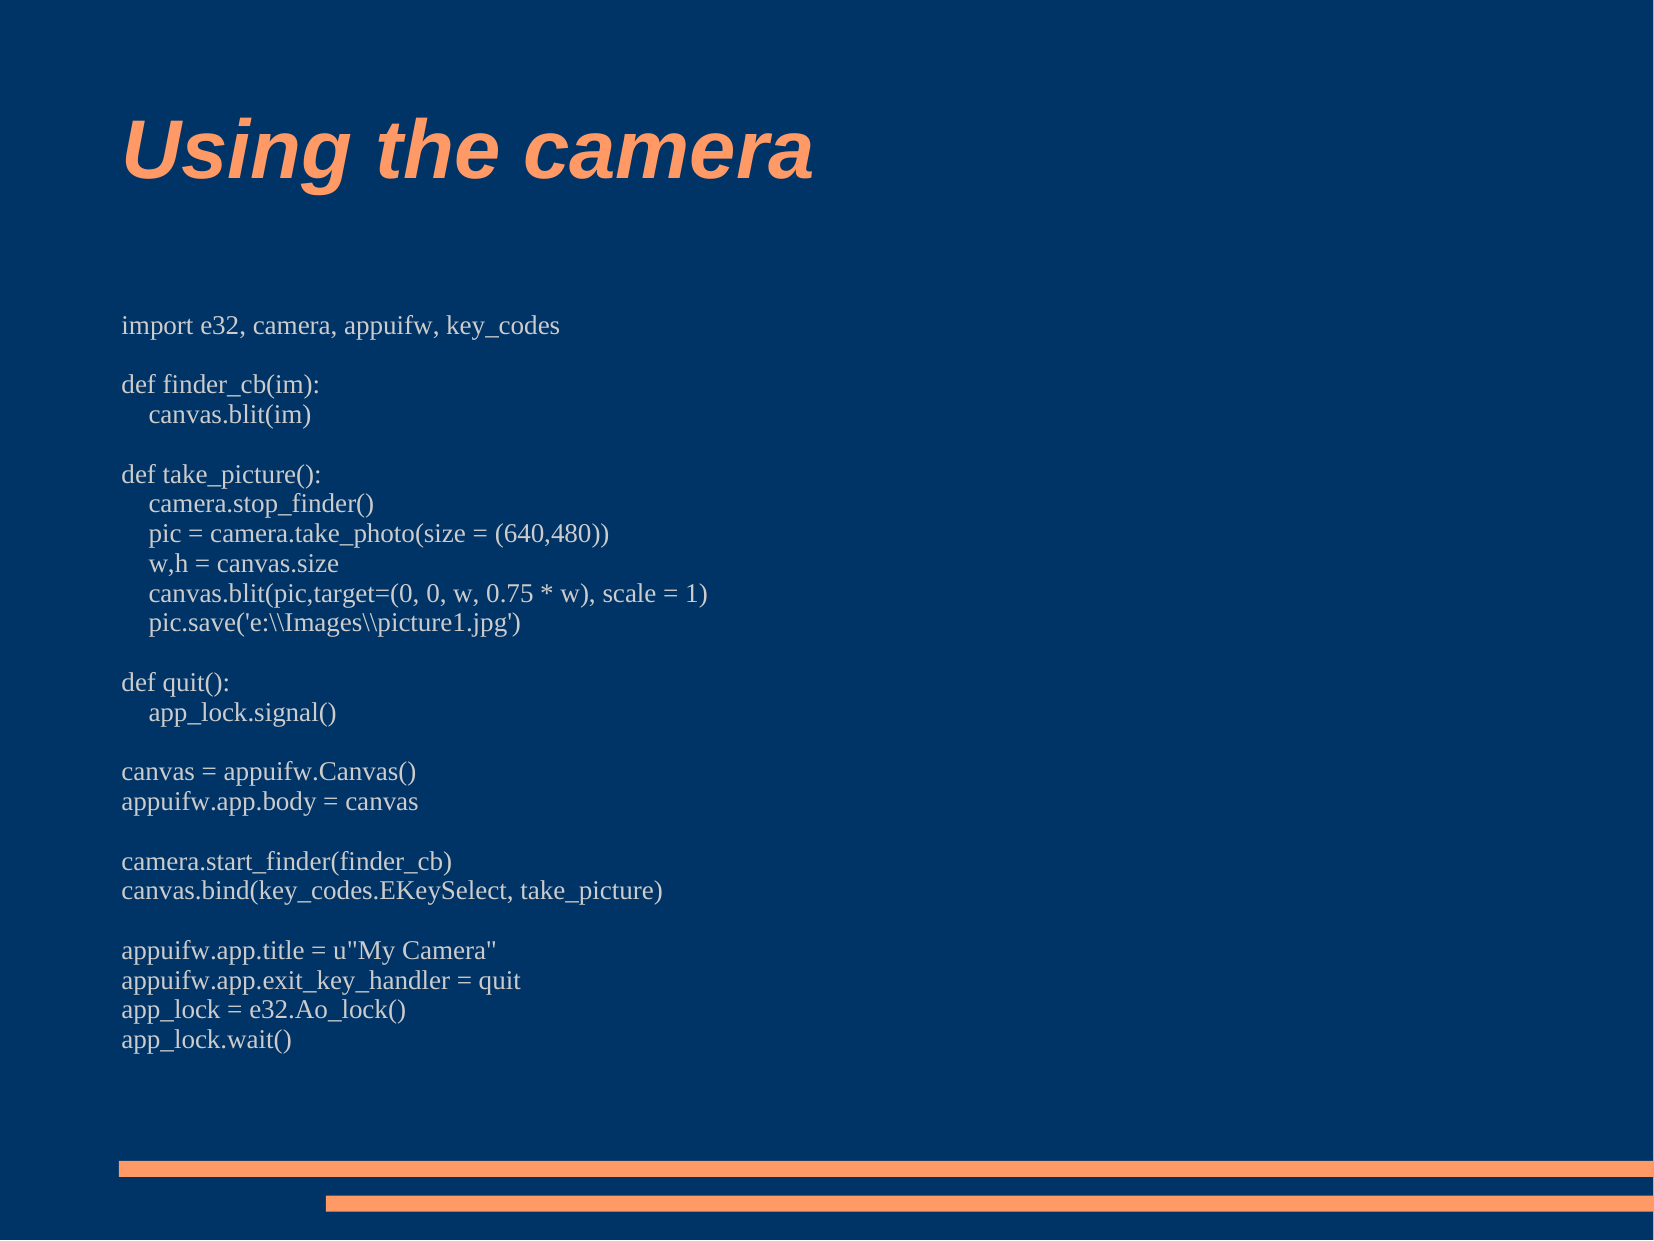

# Using the camera
import e32, camera, appuifw, key_codes
def finder_cb(im):
 canvas.blit(im)
def take_picture():
 camera.stop_finder()
 pic = camera.take_photo(size = (640,480))
 w,h = canvas.size
 canvas.blit(pic,target=(0, 0, w, 0.75 * w), scale = 1)
 pic.save('e:\\Images\\picture1.jpg')
def quit():
 app_lock.signal()
canvas = appuifw.Canvas()
appuifw.app.body = canvas
camera.start_finder(finder_cb)
canvas.bind(key_codes.EKeySelect, take_picture)
appuifw.app.title = u"My Camera"
appuifw.app.exit_key_handler = quit
app_lock = e32.Ao_lock()
app_lock.wait()